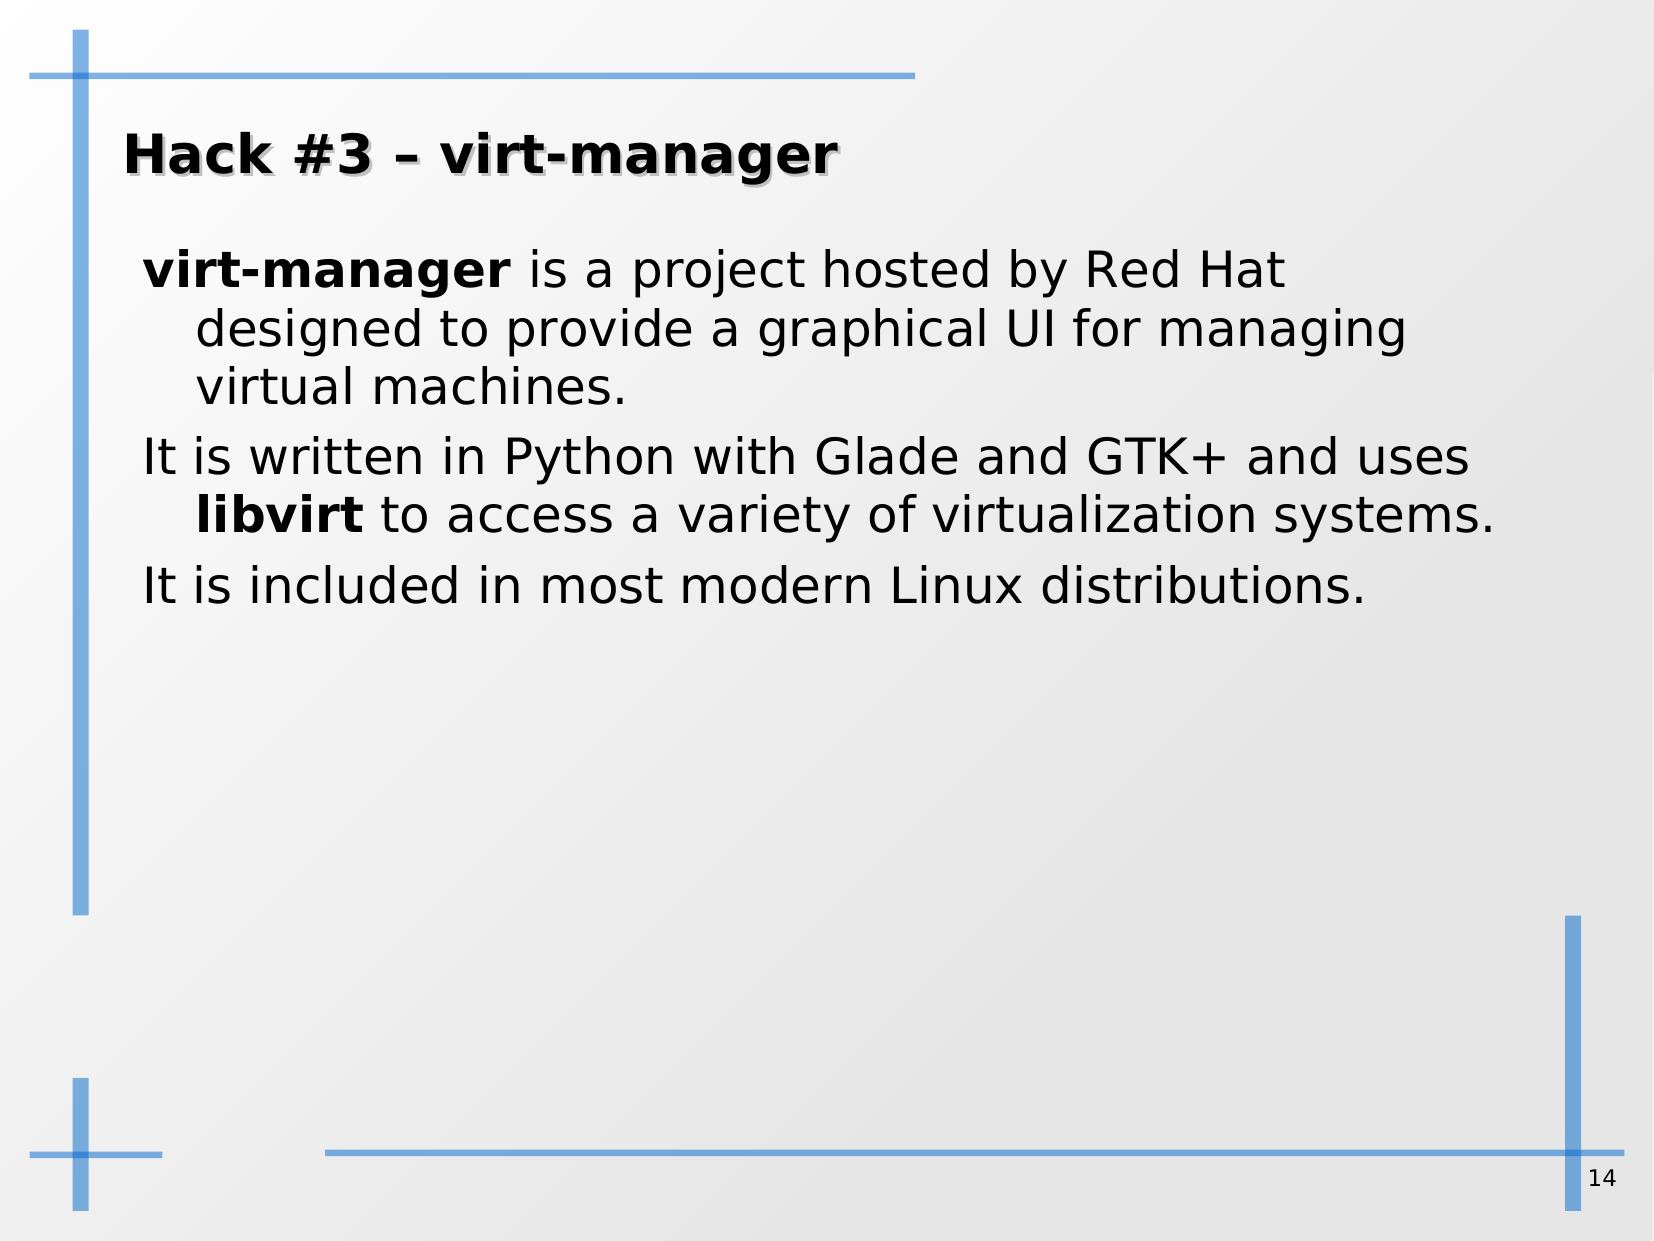

# Hack #3 – virt-manager
virt-manager is a project hosted by Red Hat designed to provide a graphical UI for managing virtual machines.
It is written in Python with Glade and GTK+ and uses libvirt to access a variety of virtualization systems.
It is included in most modern Linux distributions.